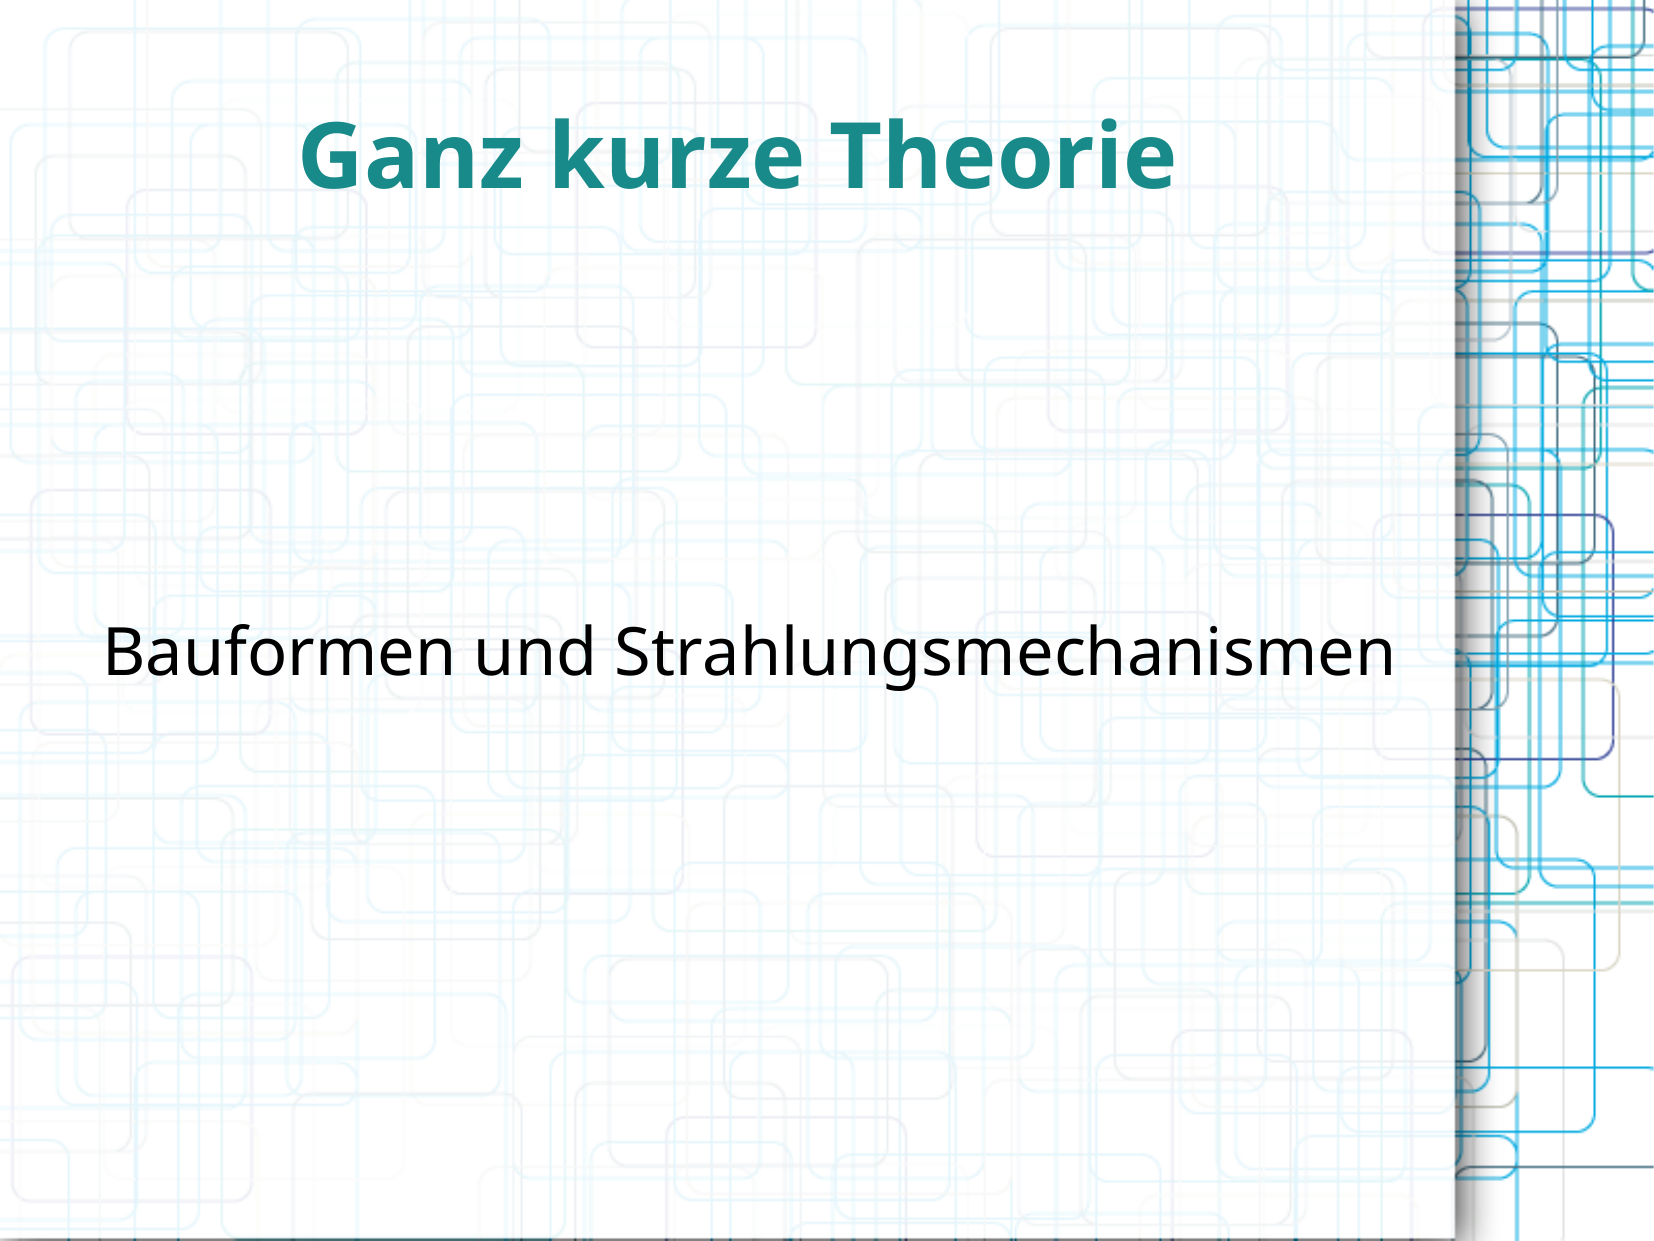

# Ganz kurze Theorie
Bauformen und Strahlungsmechanismen